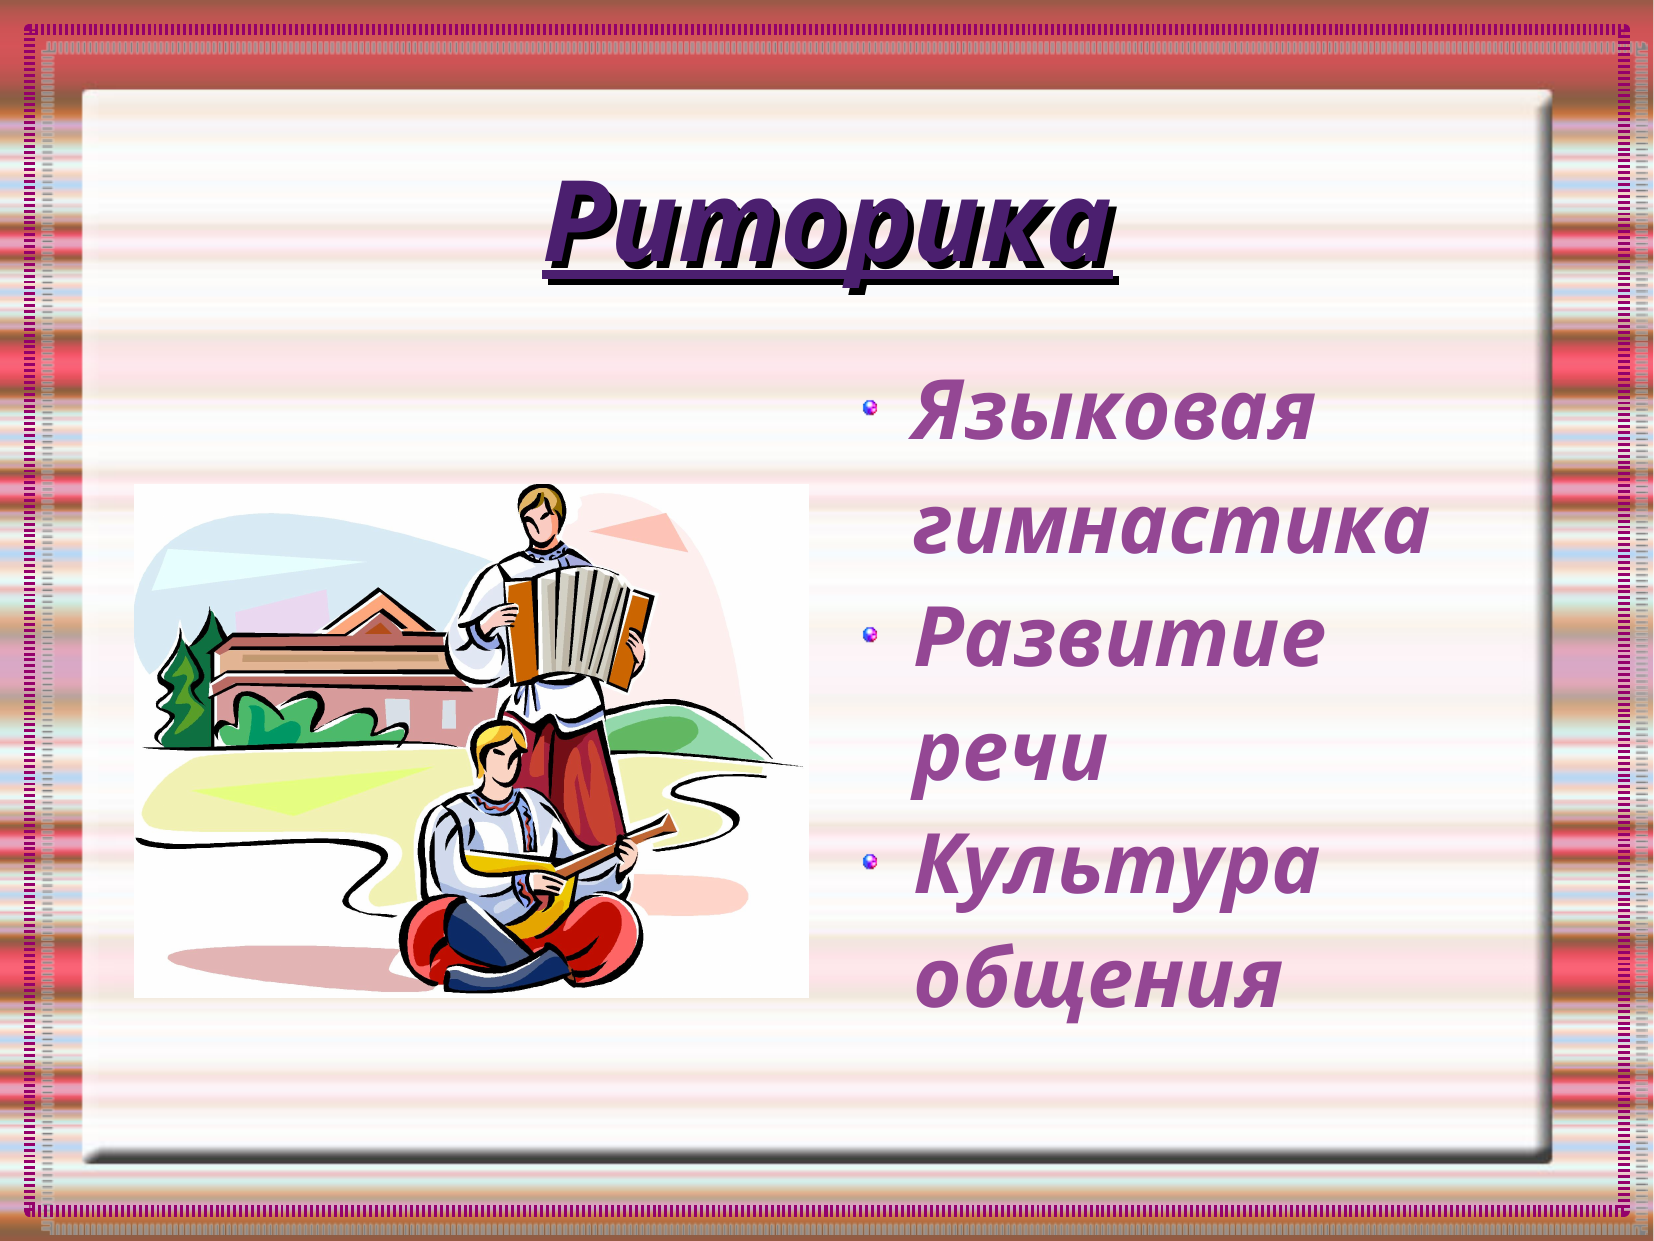

# Риторика
Языковая гимнастика
Развитие речи
Культура общения